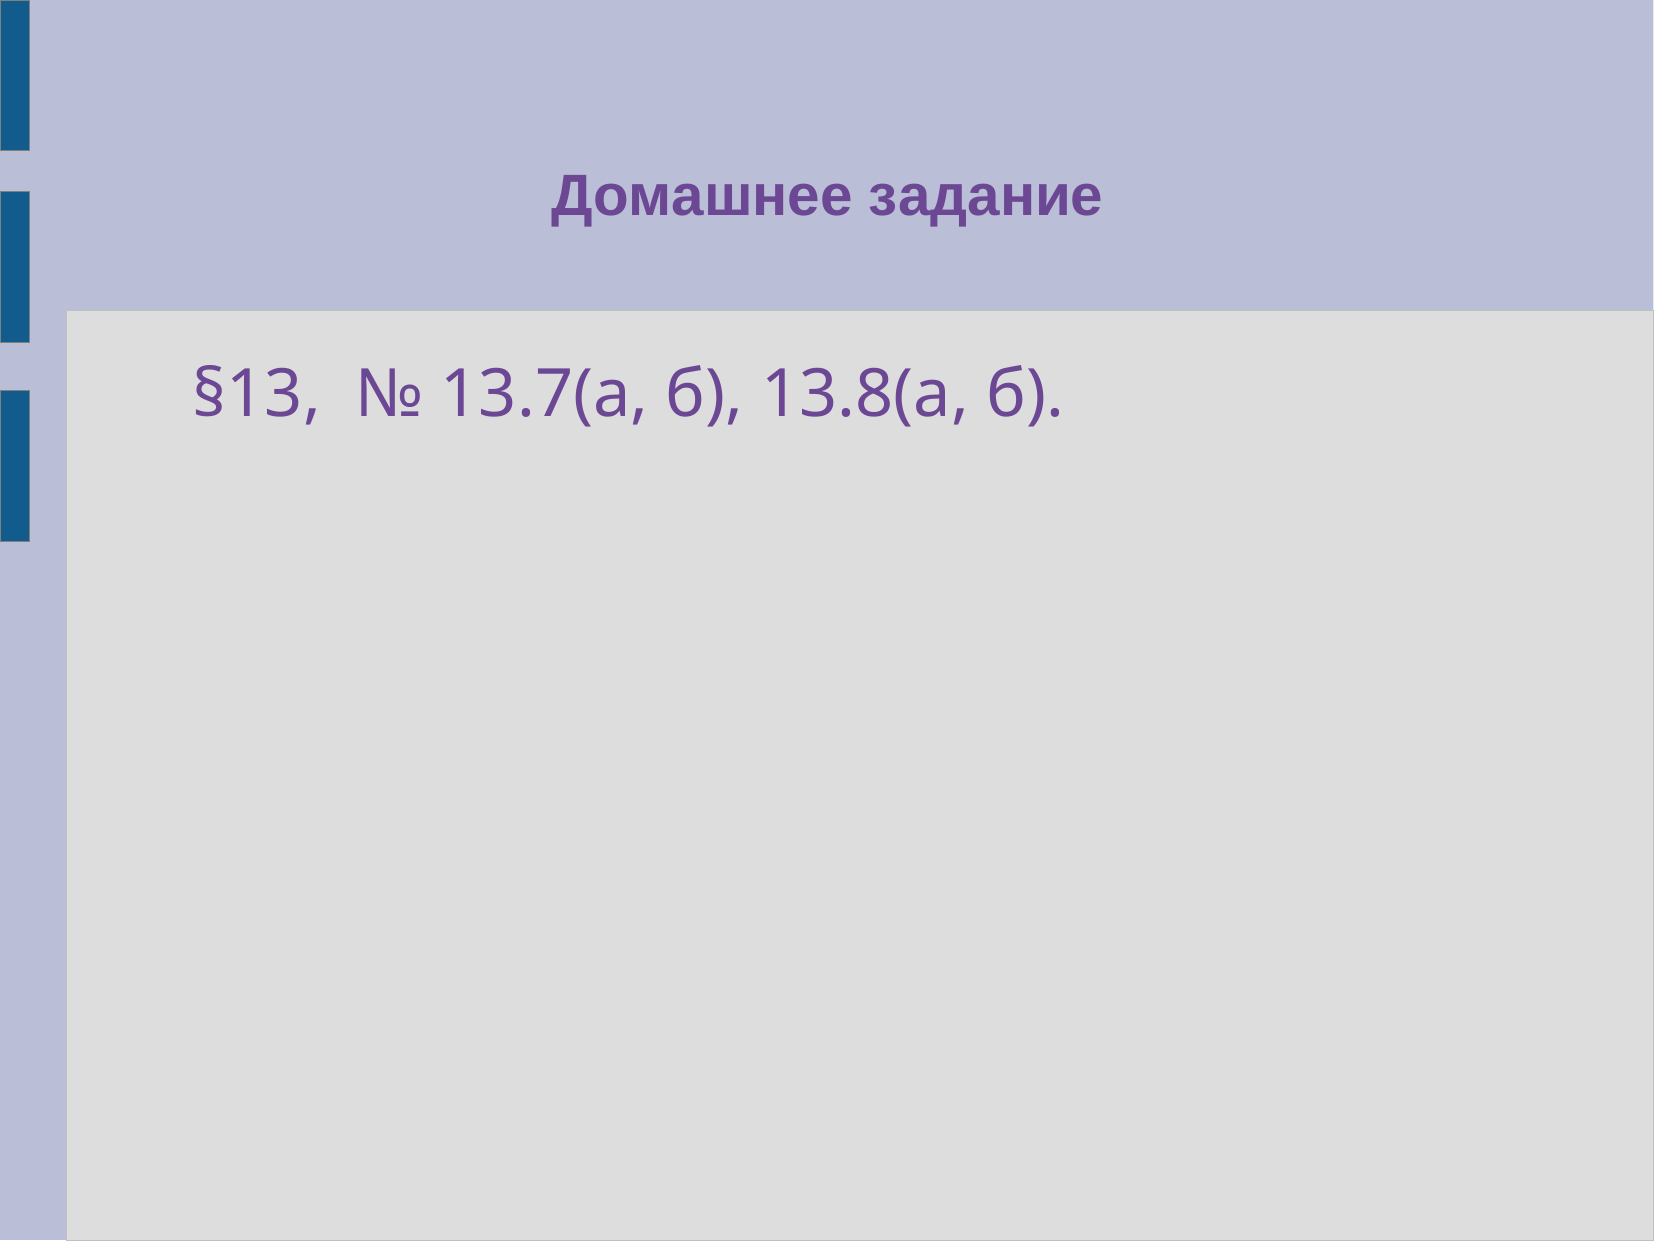

# Домашнее задание
§13, № 13.7(а, б), 13.8(а, б).